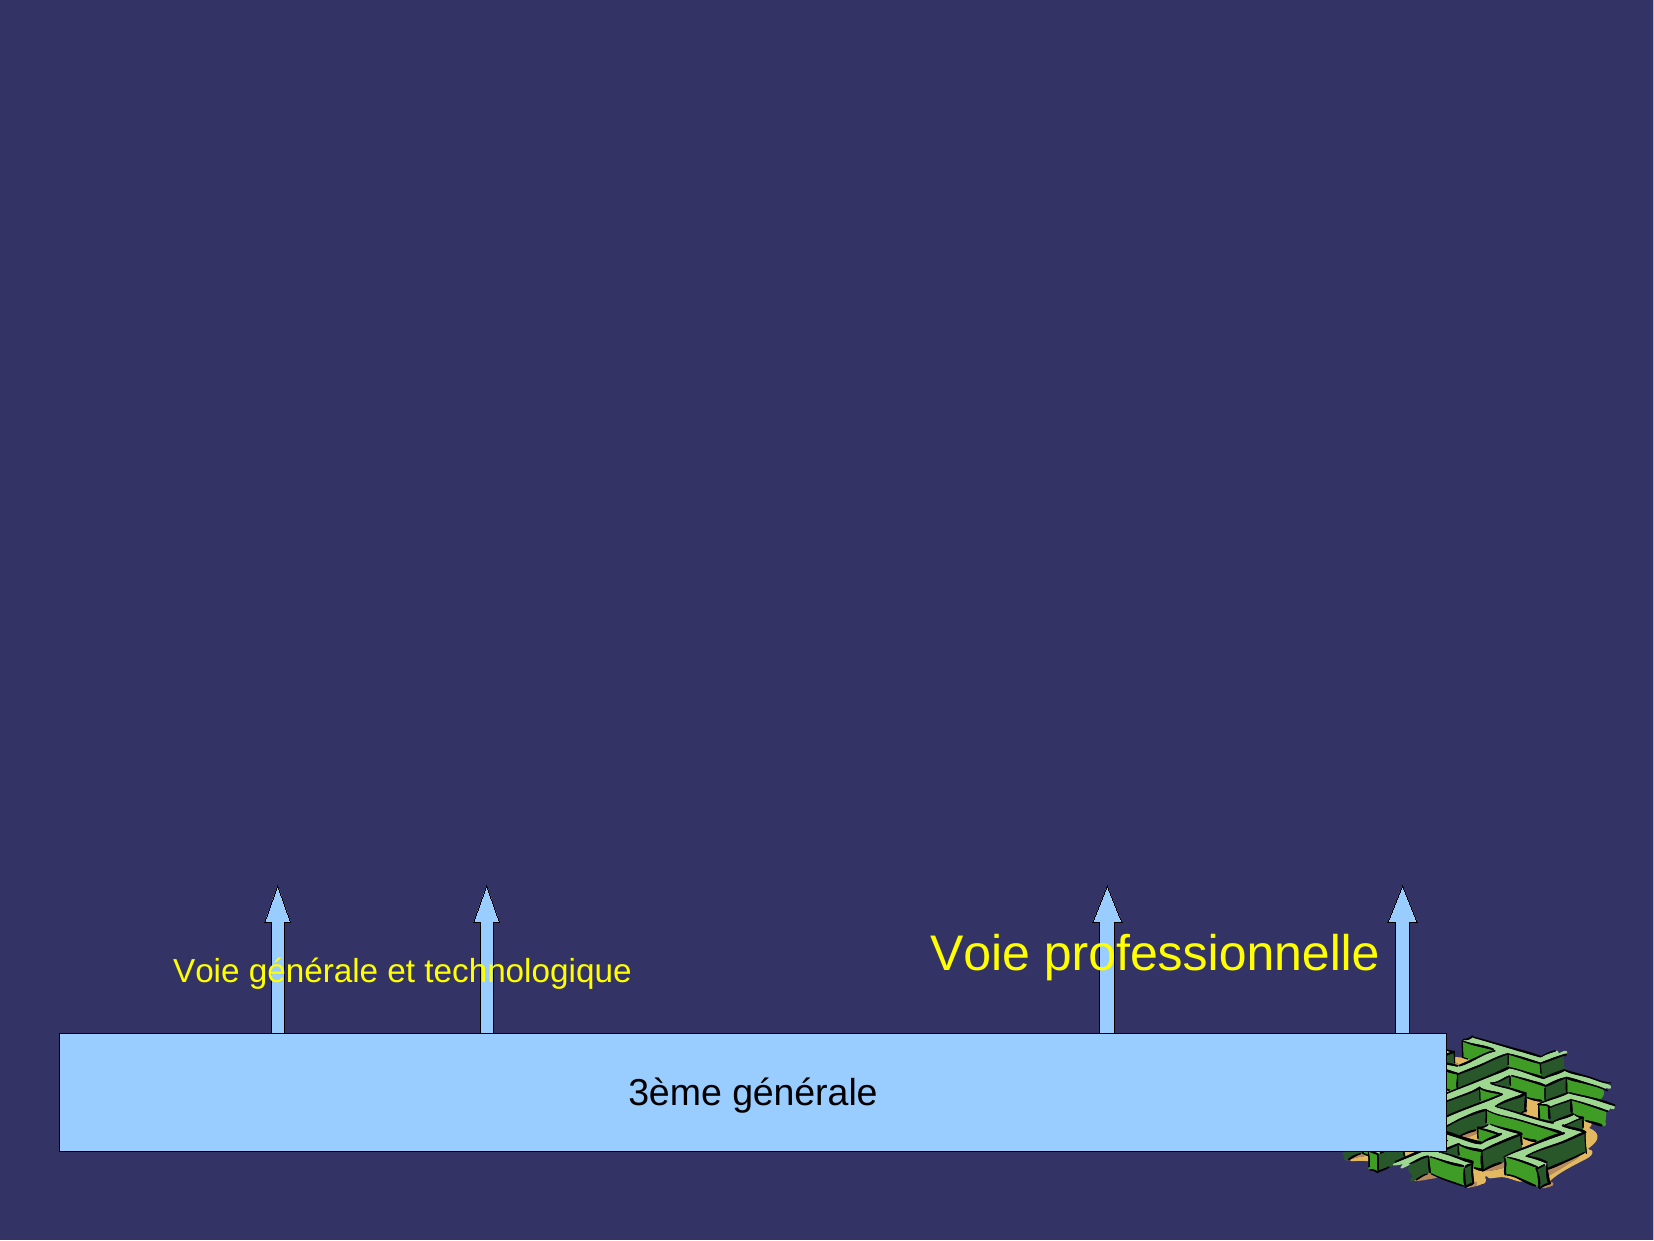

Voie professionnelle
Voie générale et technologique
3ème générale
3ème générale
3ème générale